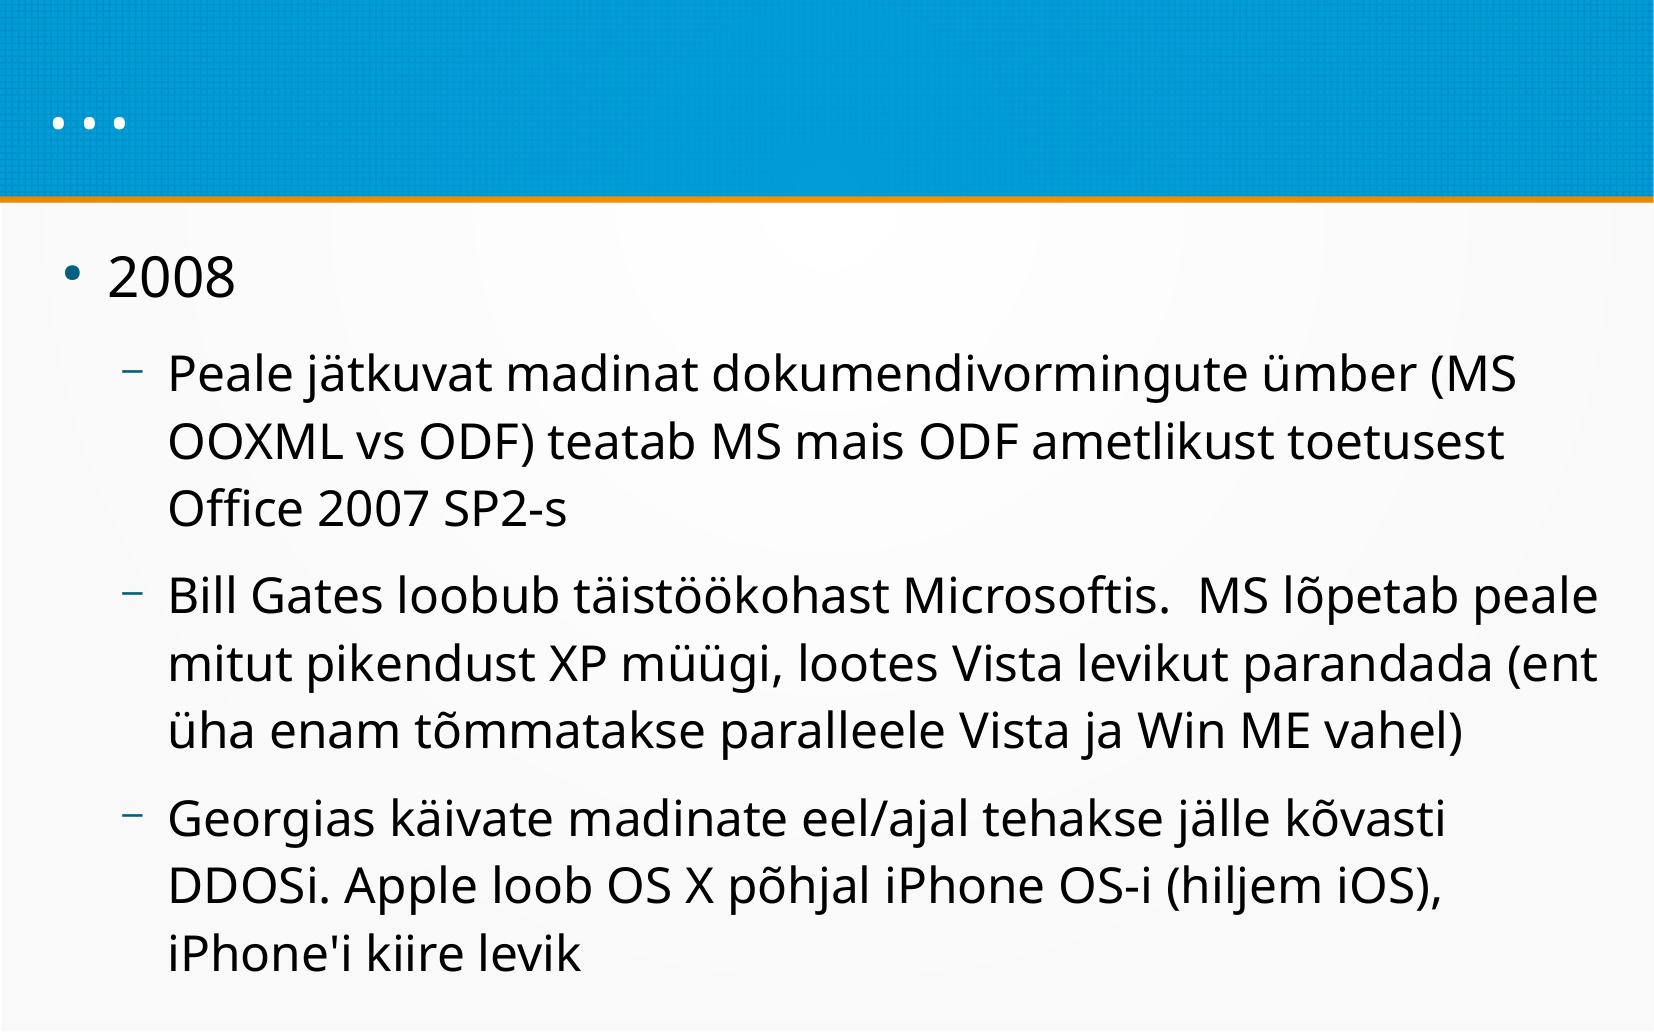

# ...
2008
Peale jätkuvat madinat dokumendivormingute ümber (MS OOXML vs ODF) teatab MS mais ODF ametlikust toetusest Office 2007 SP2-s
Bill Gates loobub täistöökohast Microsoftis. MS lõpetab peale mitut pikendust XP müügi, lootes Vista levikut parandada (ent üha enam tõmmatakse paralleele Vista ja Win ME vahel)
Georgias käivate madinate eel/ajal tehakse jälle kõvasti DDOSi. Apple loob OS X põhjal iPhone OS-i (hiljem iOS), iPhone'i kiire levik